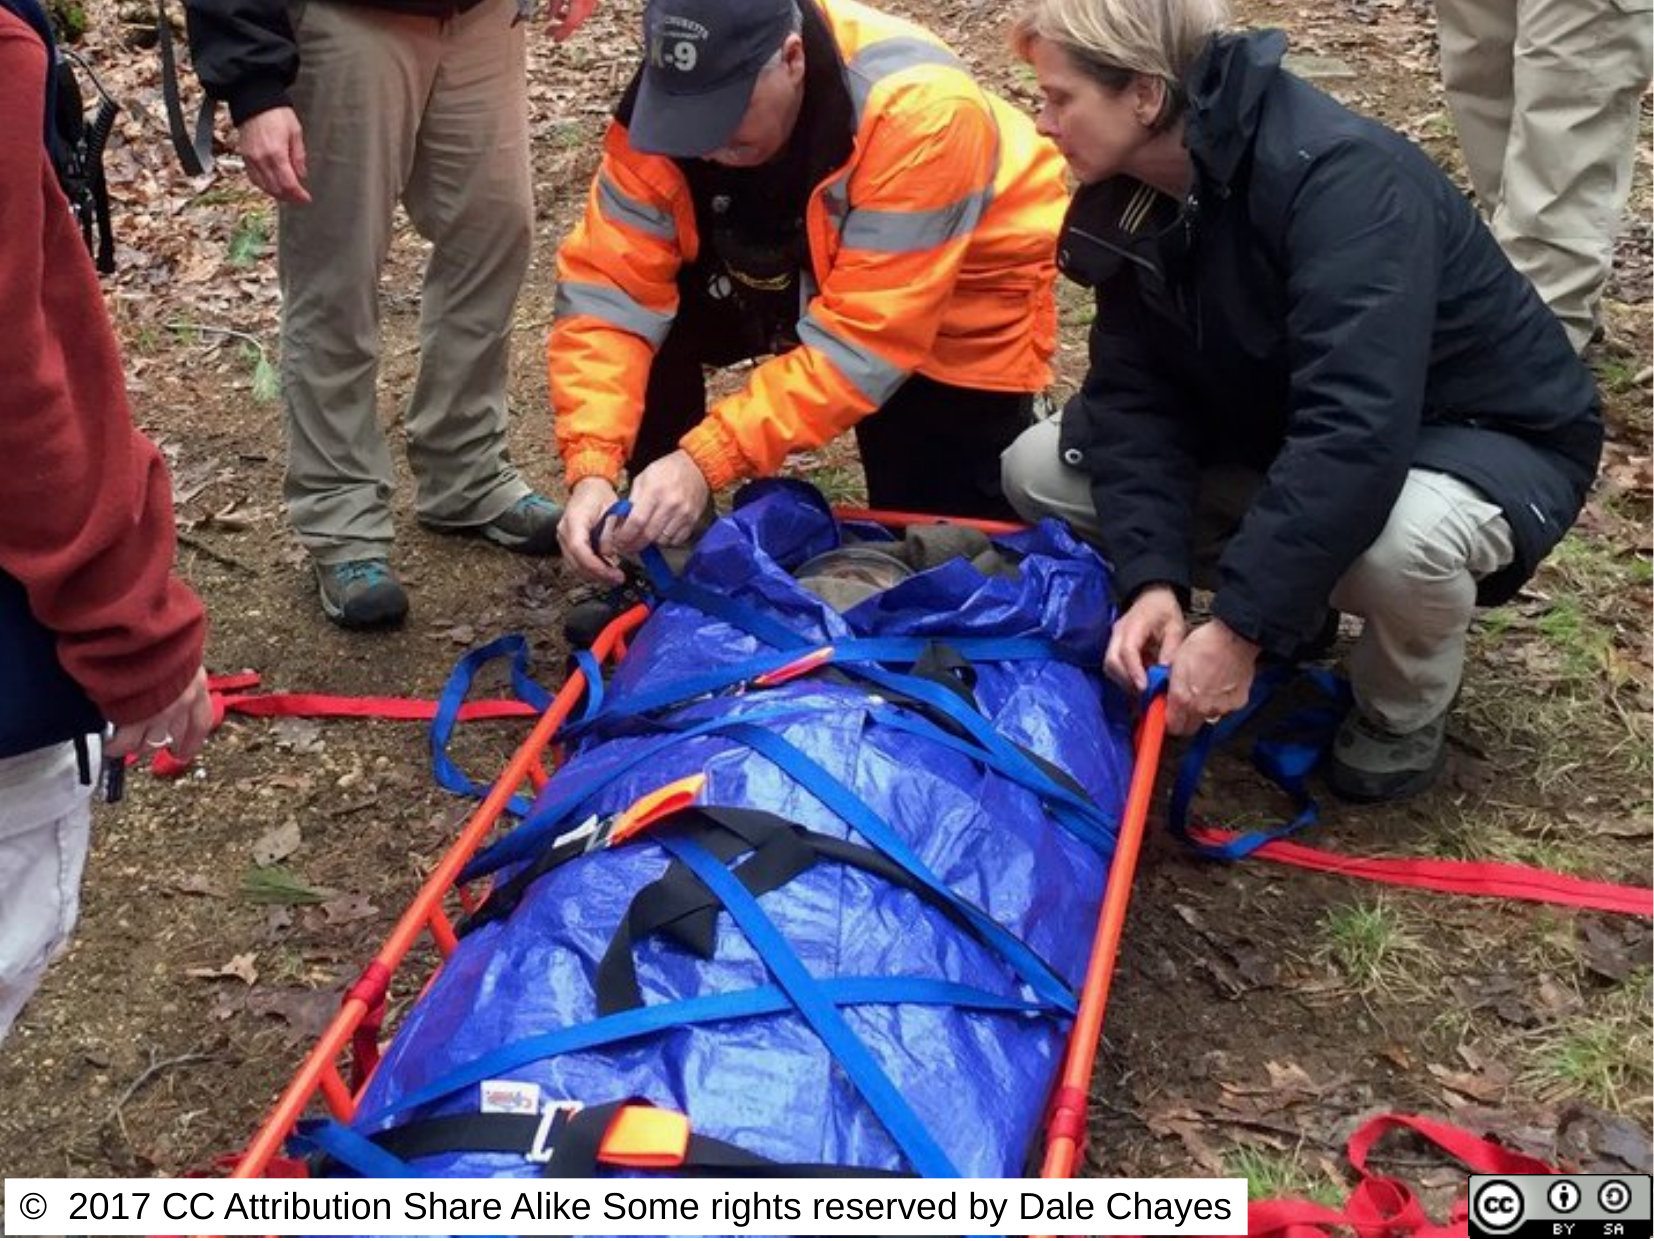

© 2017 CC Attribution Share Alike Some rights reserved by Dale Chayes